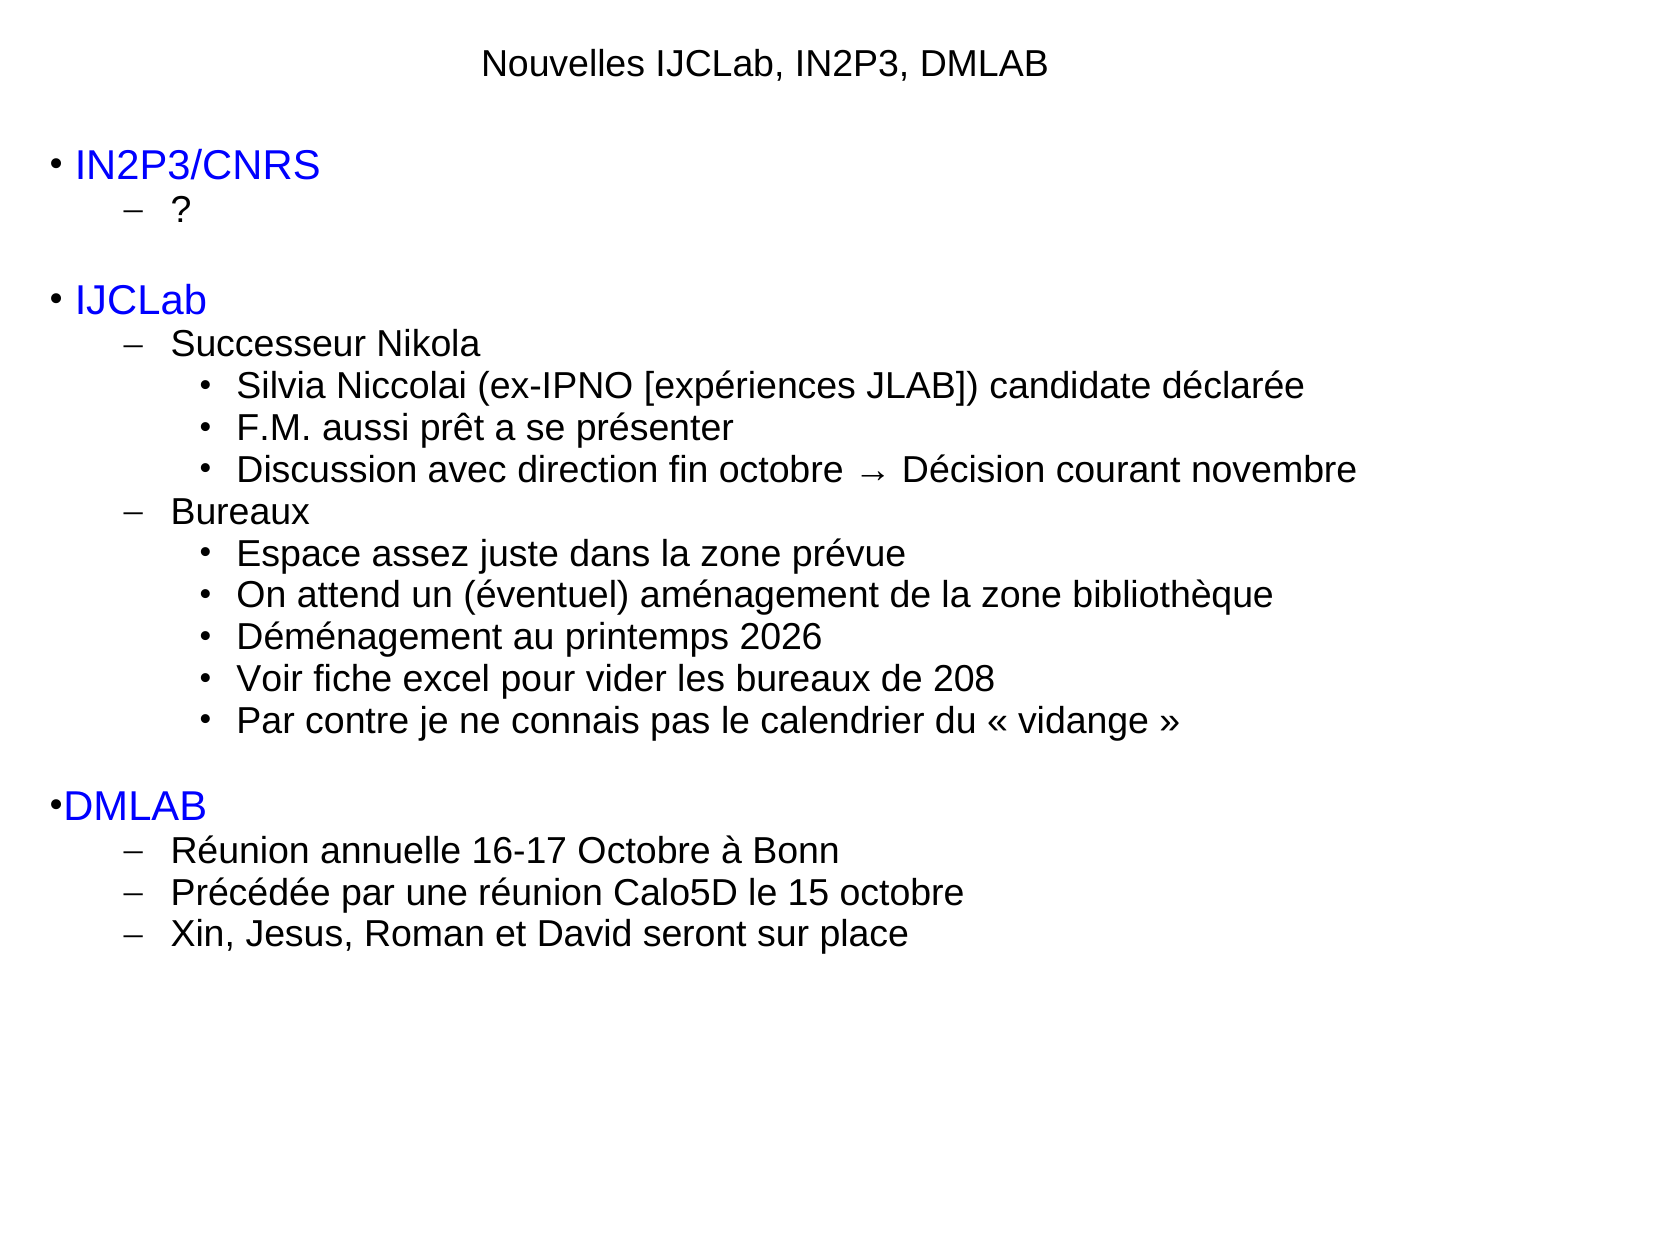

Nouvelles IJCLab, IN2P3, DMLAB
 IN2P3/CNRS
?
 IJCLab
Successeur Nikola
Silvia Niccolai (ex-IPNO [expériences JLAB]) candidate déclarée
F.M. aussi prêt a se présenter
Discussion avec direction fin octobre → Décision courant novembre
Bureaux
Espace assez juste dans la zone prévue
On attend un (éventuel) aménagement de la zone bibliothèque
Déménagement au printemps 2026
Voir fiche excel pour vider les bureaux de 208
Par contre je ne connais pas le calendrier du « vidange »
DMLAB
Réunion annuelle 16-17 Octobre à Bonn
Précédée par une réunion Calo5D le 15 octobre
Xin, Jesus, Roman et David seront sur place